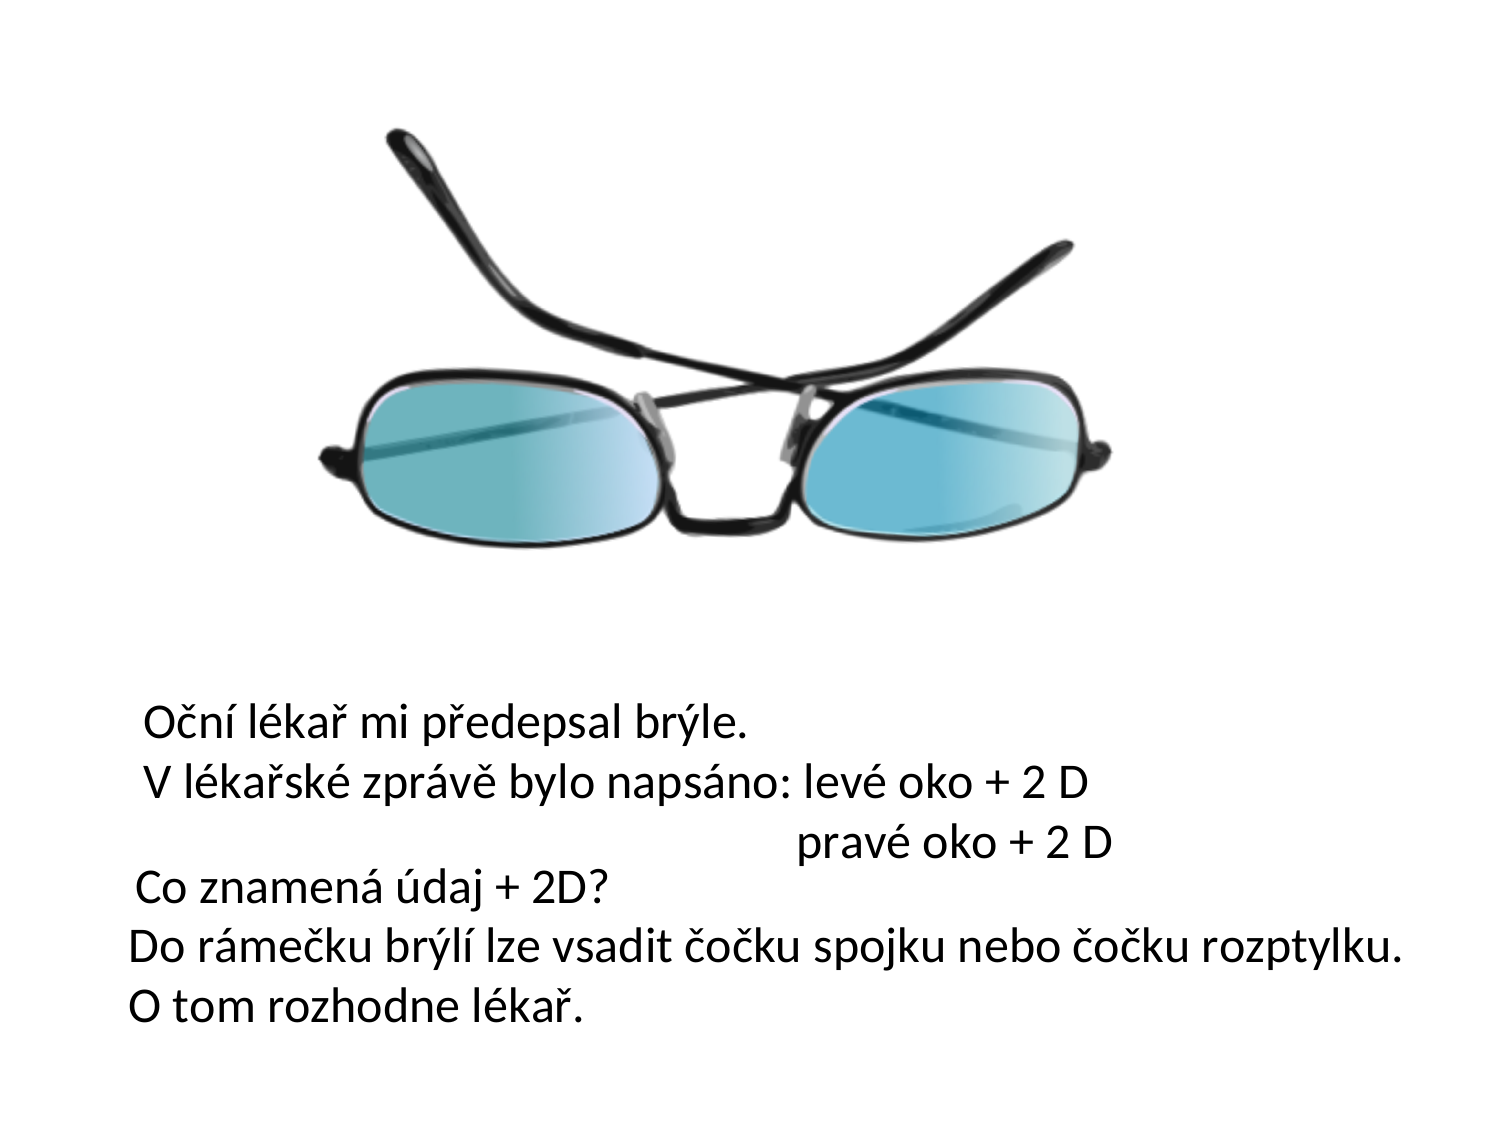

Oční lékař mi předepsal brýle.
V lékařské zprávě bylo napsáno: levé oko + 2 D
 pravé oko + 2 D
Co znamená údaj + 2D?
Do rámečku brýlí lze vsadit čočku spojku nebo čočku rozptylku.
O tom rozhodne lékař.